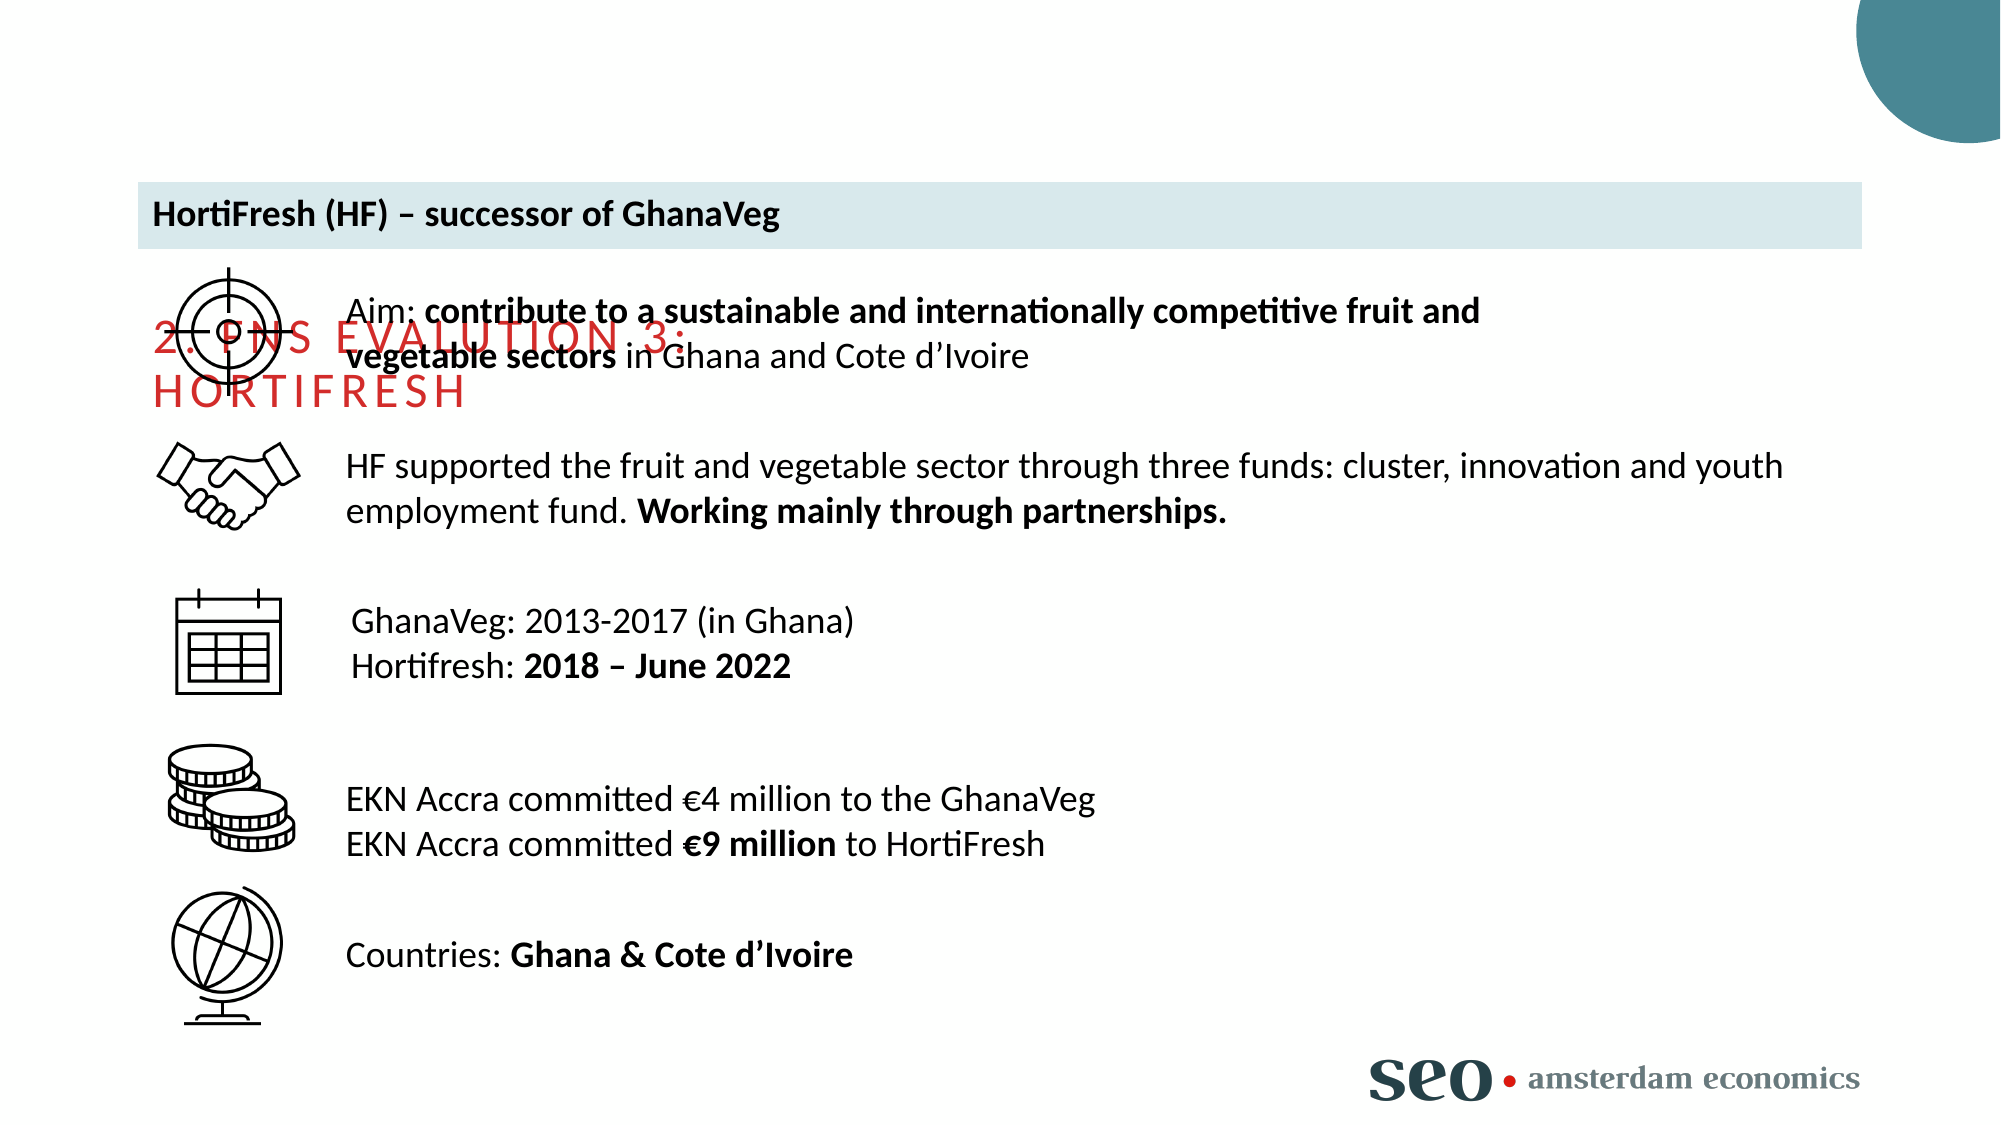

HortiFresh (HF) – successor of GhanaVeg
Aim: contribute to a sustainable and internationally competitive fruit and vegetable sectors in Ghana and Cote d’Ivoire
# 2. FNS EVALUTION 3: HORTIFRESH
HF supported the fruit and vegetable sector through three funds: cluster, innovation and youth employment fund. Working mainly through partnerships.
GhanaVeg: 2013-2017 (in Ghana)
Hortifresh: 2018 – June 2022
EKN Accra committed €4 million to the GhanaVeg
EKN Accra committed €9 million to HortiFresh
Countries: Ghana & Cote d’Ivoire